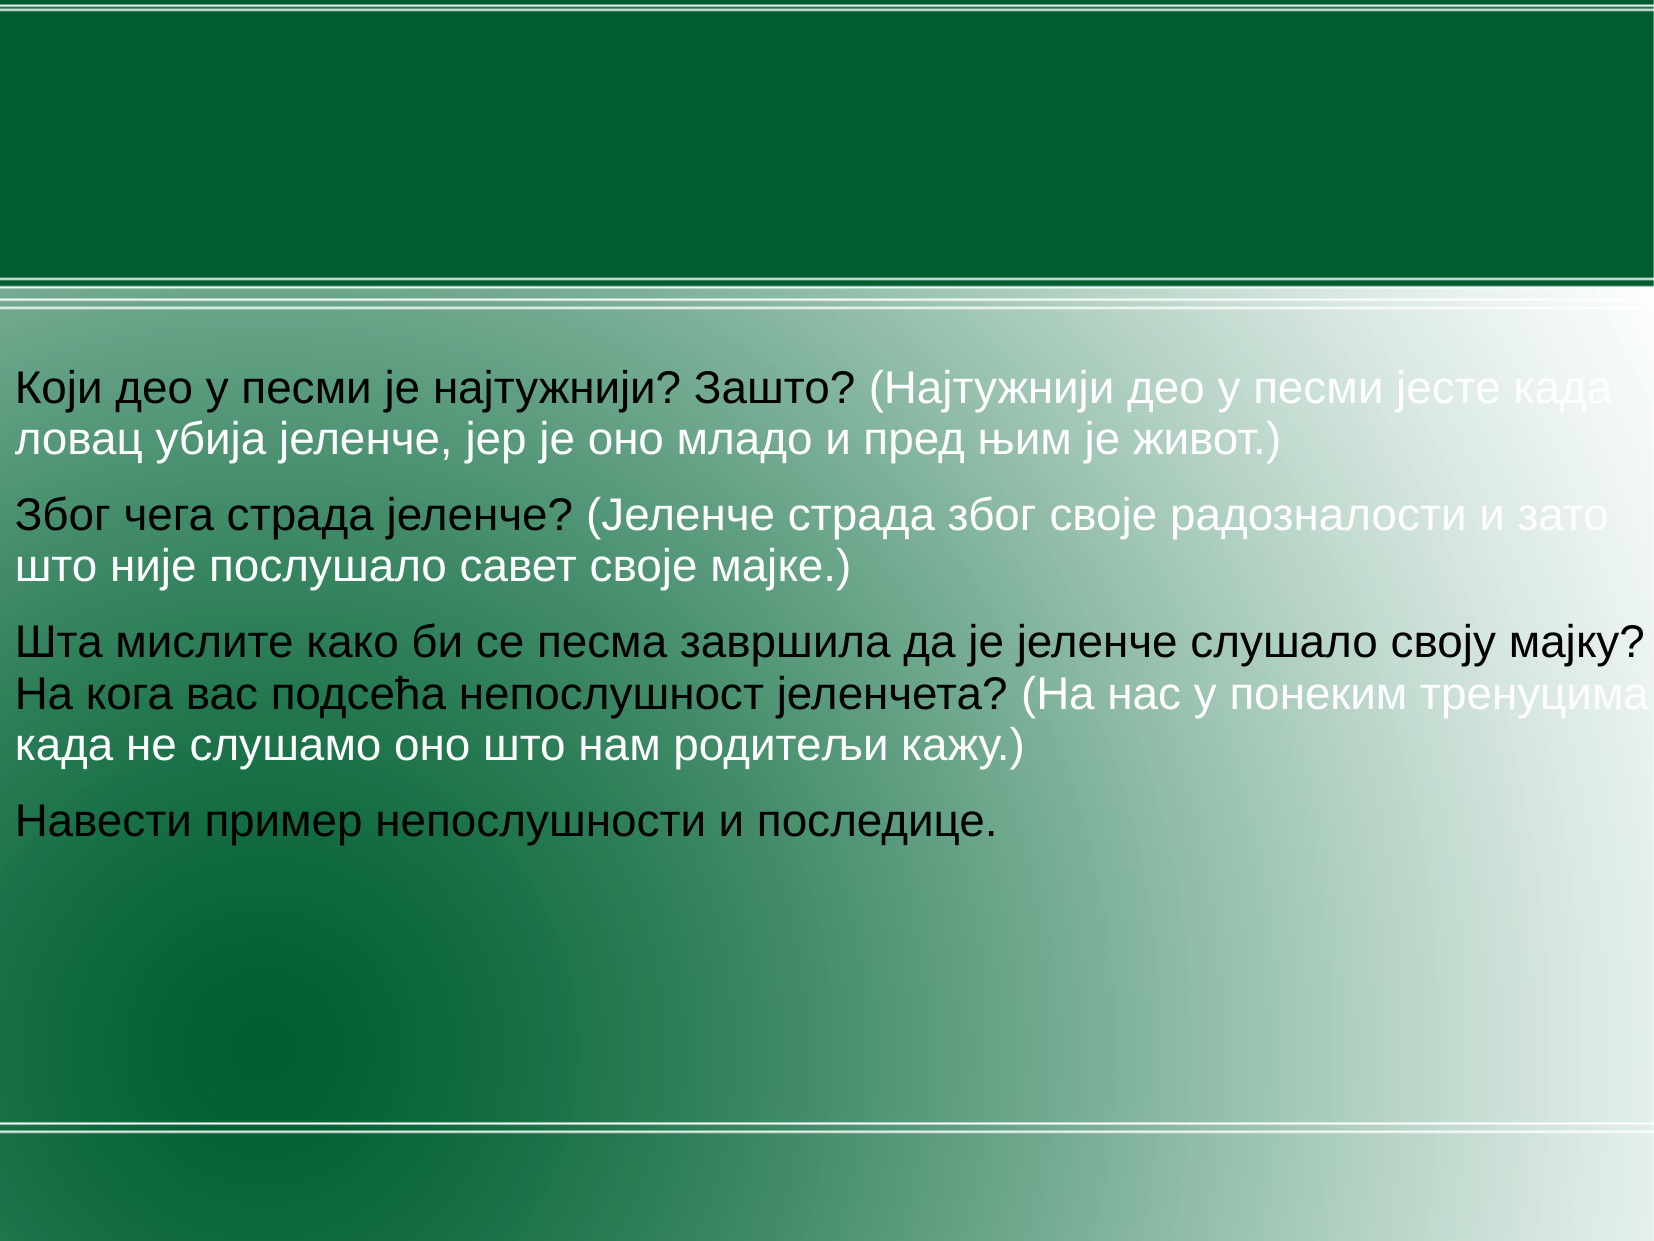

Који део у песми је најтужнији? Зашто? (Најтужнији део у песми јесте када ловац убија јеленче, јер је оно младо и пред њим је живот.)
Због чега страда јеленче? (Јеленче страда због своје радозналости и зато што није послушало савет своје мајке.)
Шта мислите како би се песма завршила да је јеленче слушало своју мајку? На кога вас подсећа непослушност јеленчета? (На нас у понеким тренуцима када не слушамо оно што нам родитељи кажу.)
Навести пример непослушности и последице.